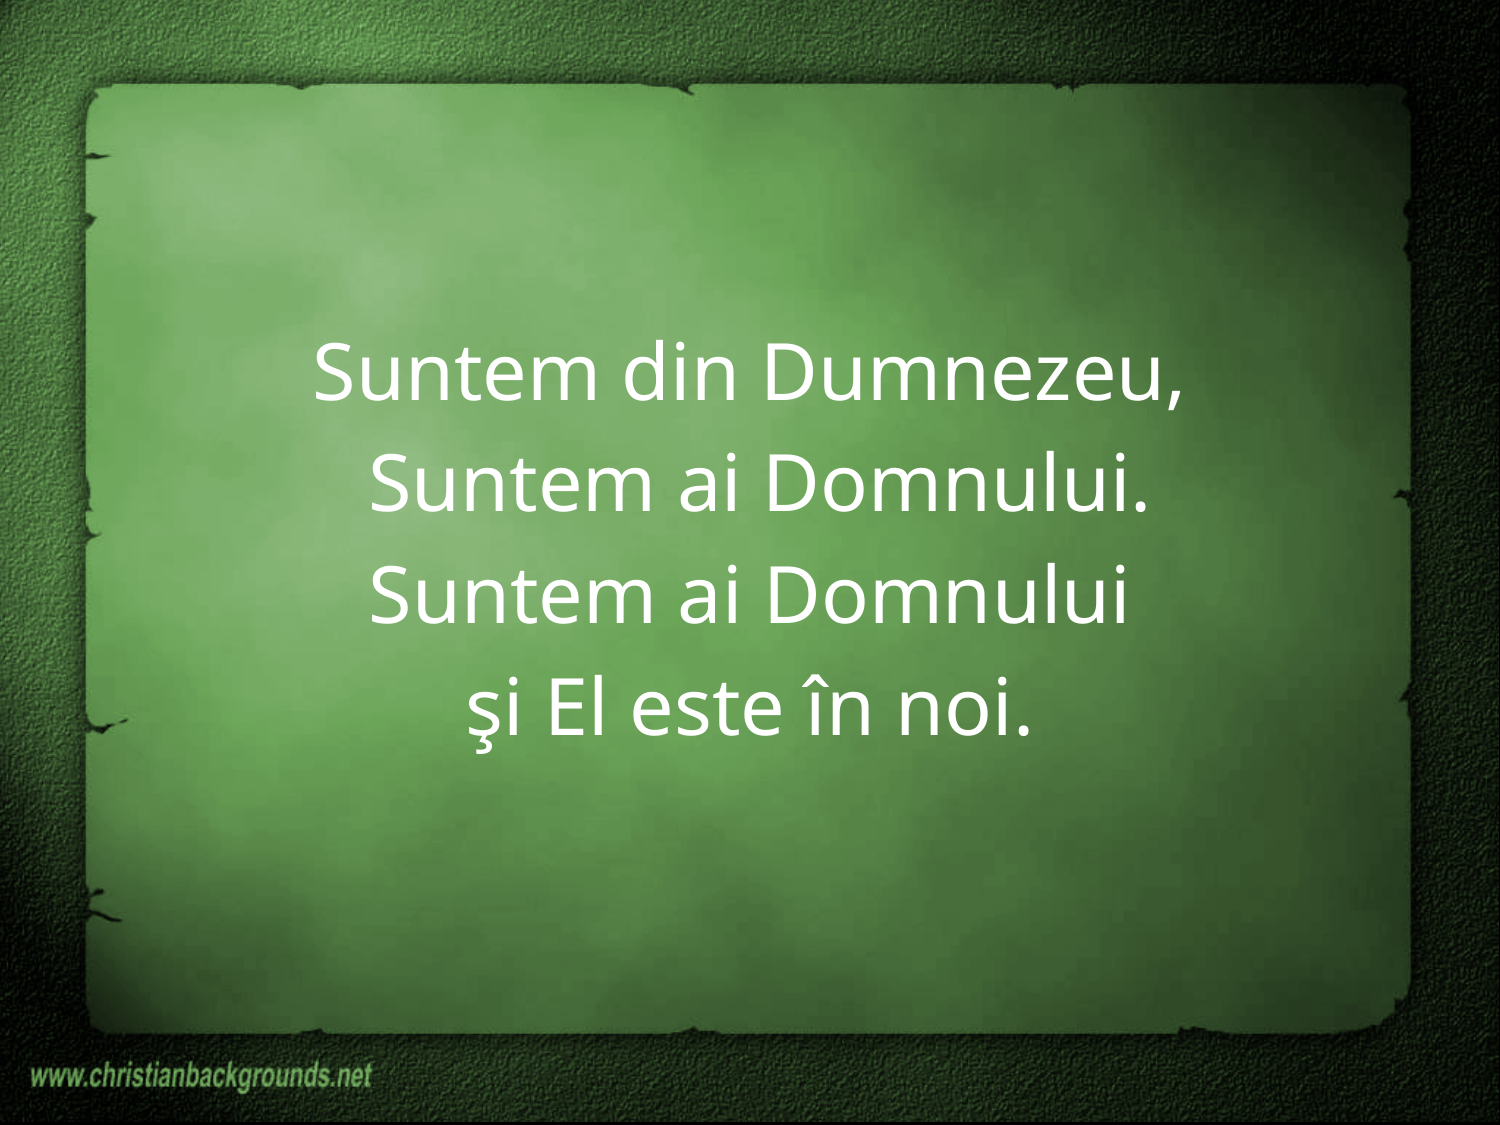

# Suntem din Dumnezeu,
 Suntem ai Domnului.
Suntem ai Domnului
şi El este în noi.